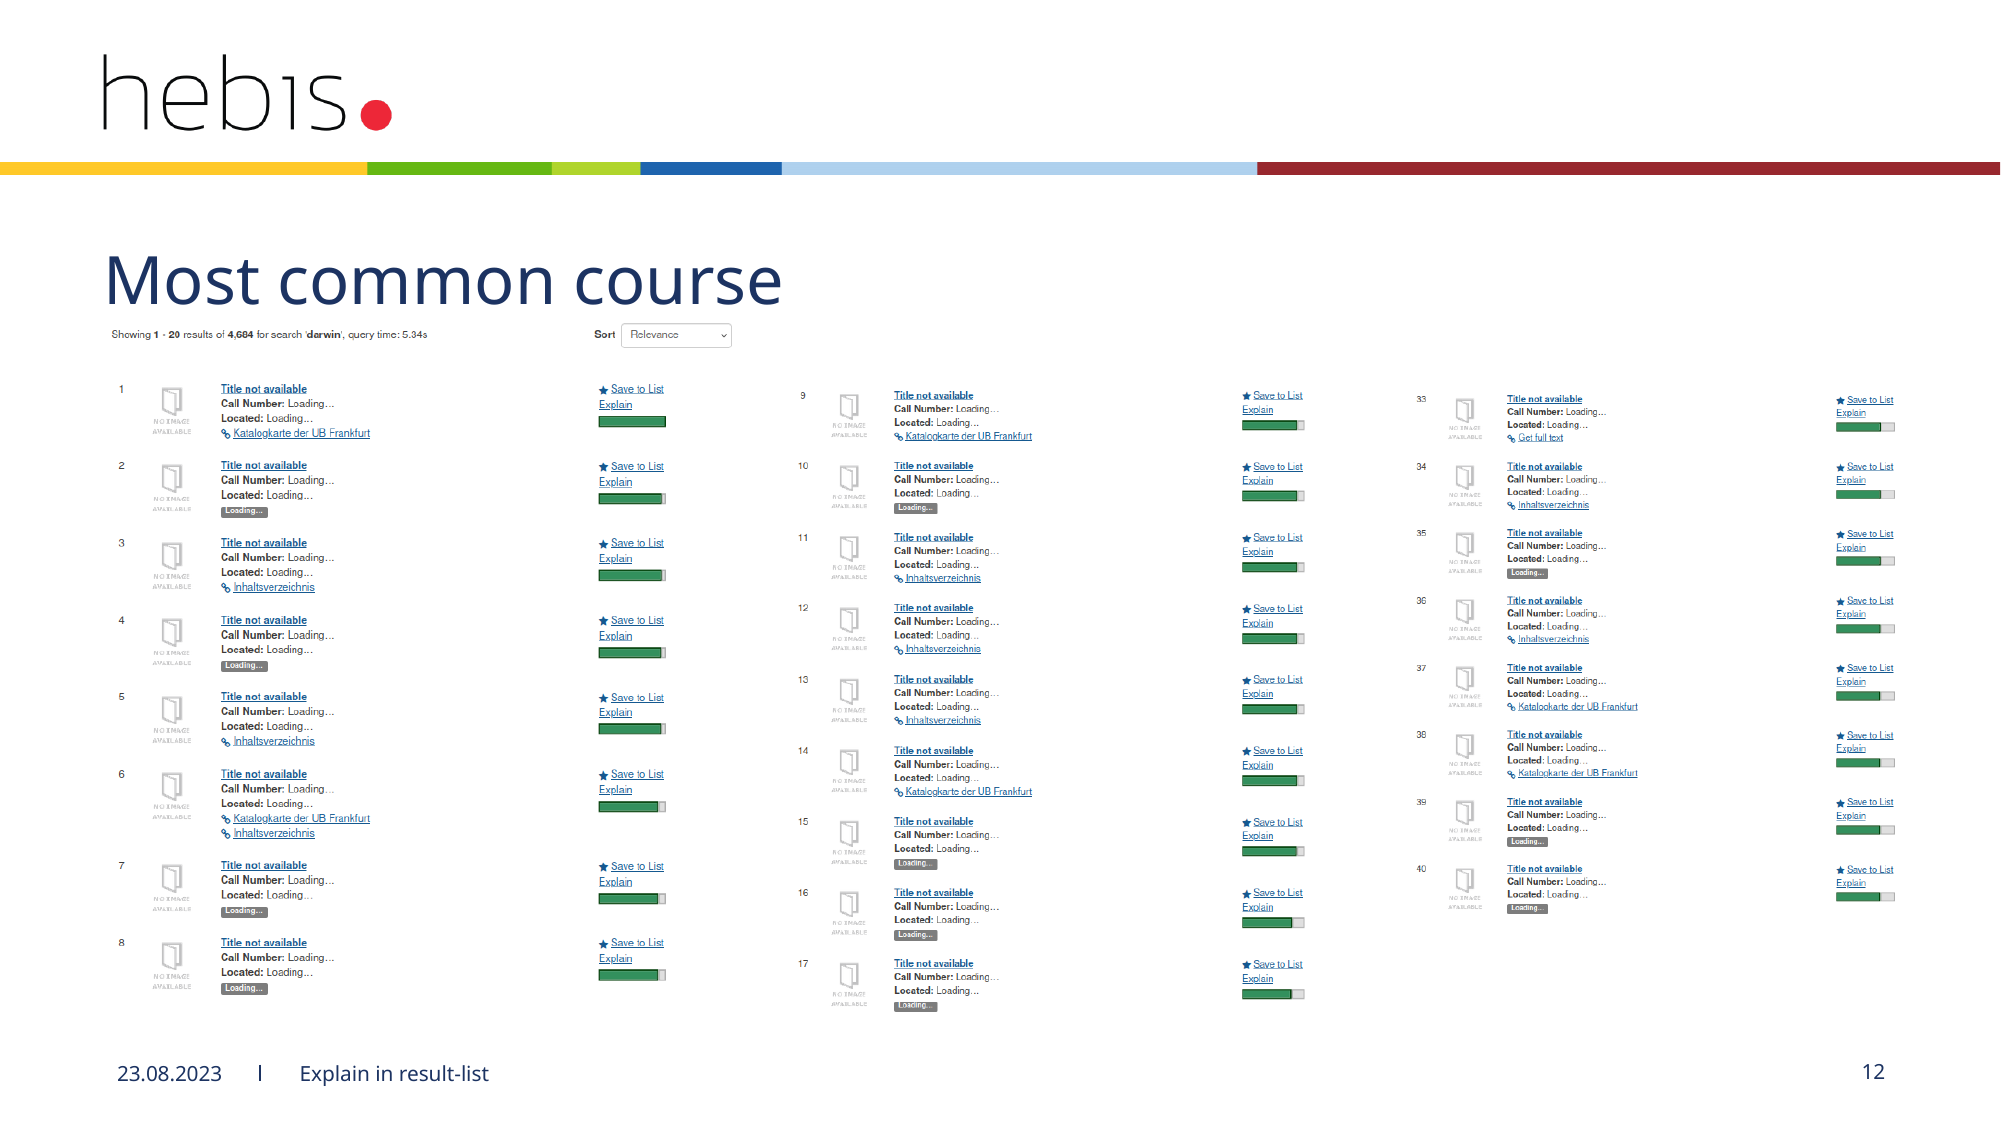

# Most common course
23.08.2023
Explain in result-list